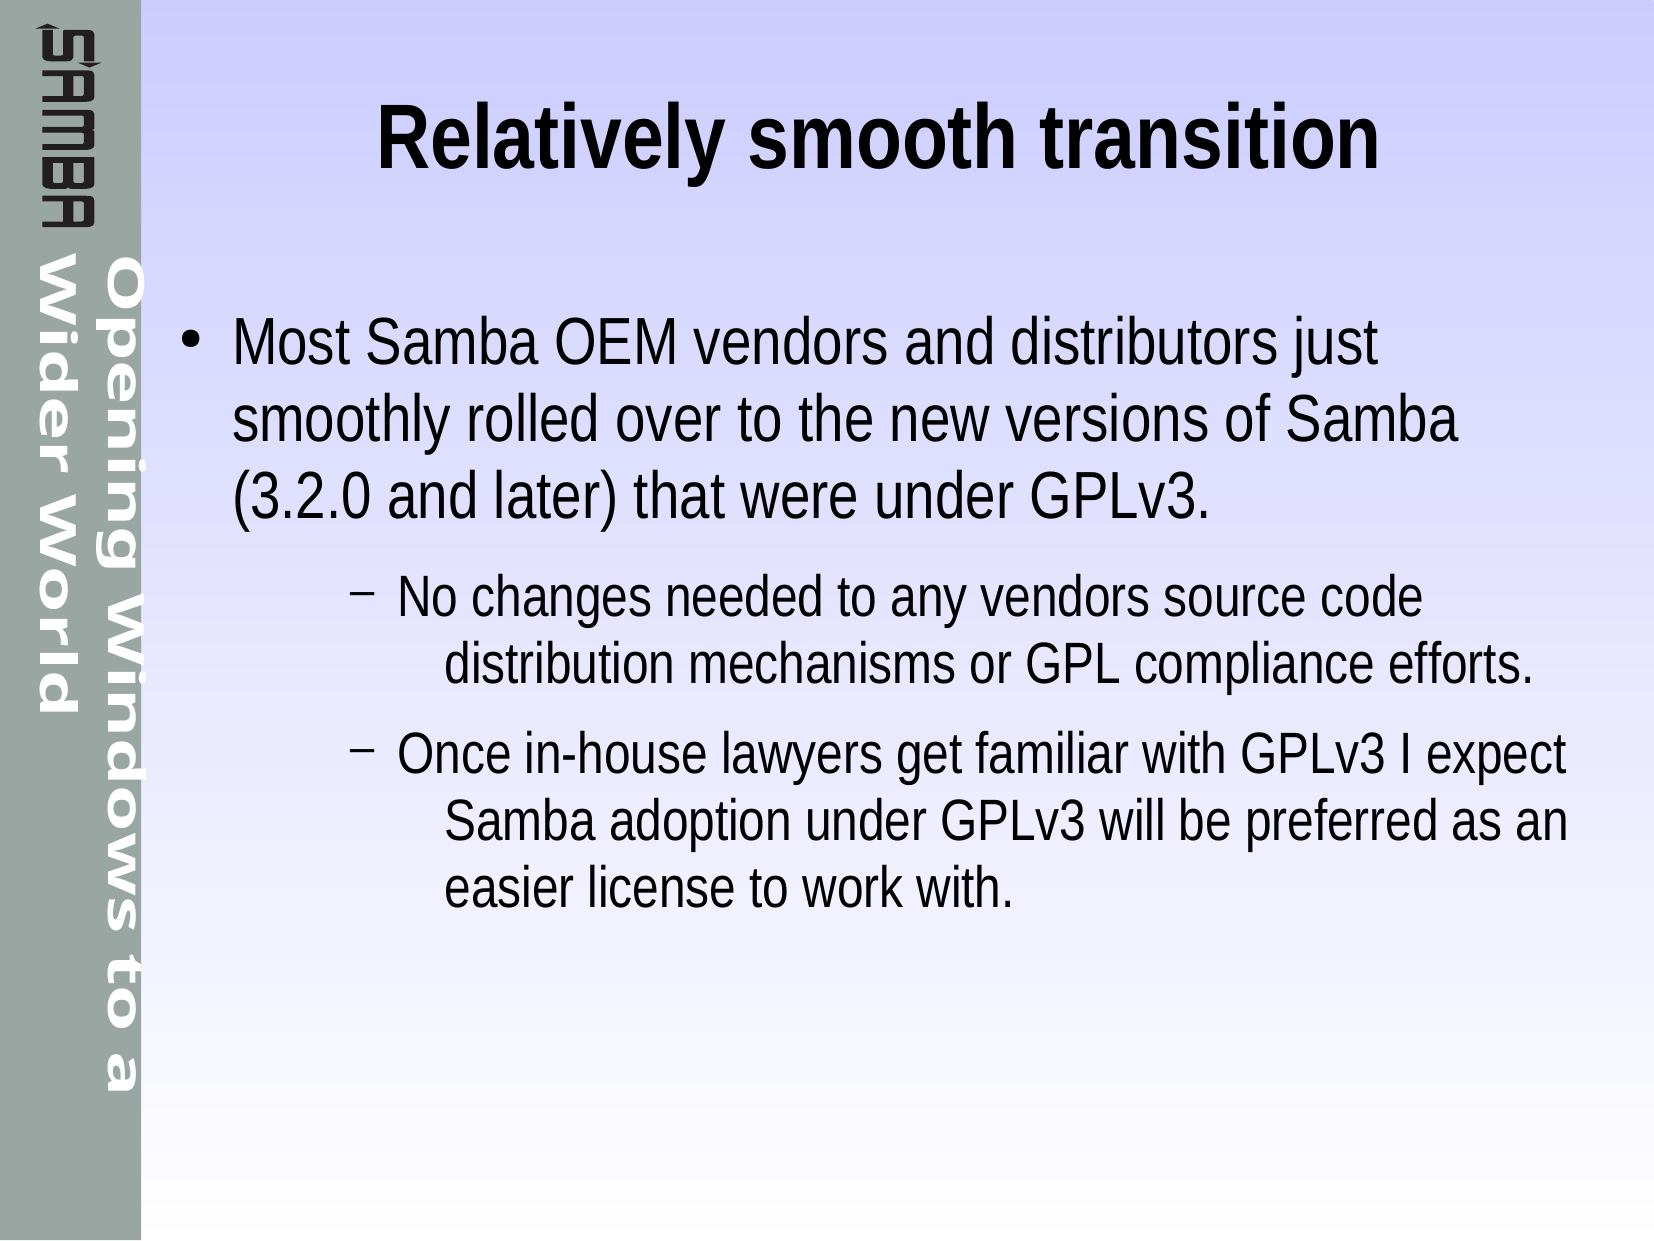

# Relatively smooth transition
Most Samba OEM vendors and distributors just smoothly rolled over to the new versions of Samba (3.2.0 and later) that were under GPLv3.
No changes needed to any vendors source code distribution mechanisms or GPL compliance efforts.
Once in-house lawyers get familiar with GPLv3 I expect Samba adoption under GPLv3 will be preferred as an easier license to work with.